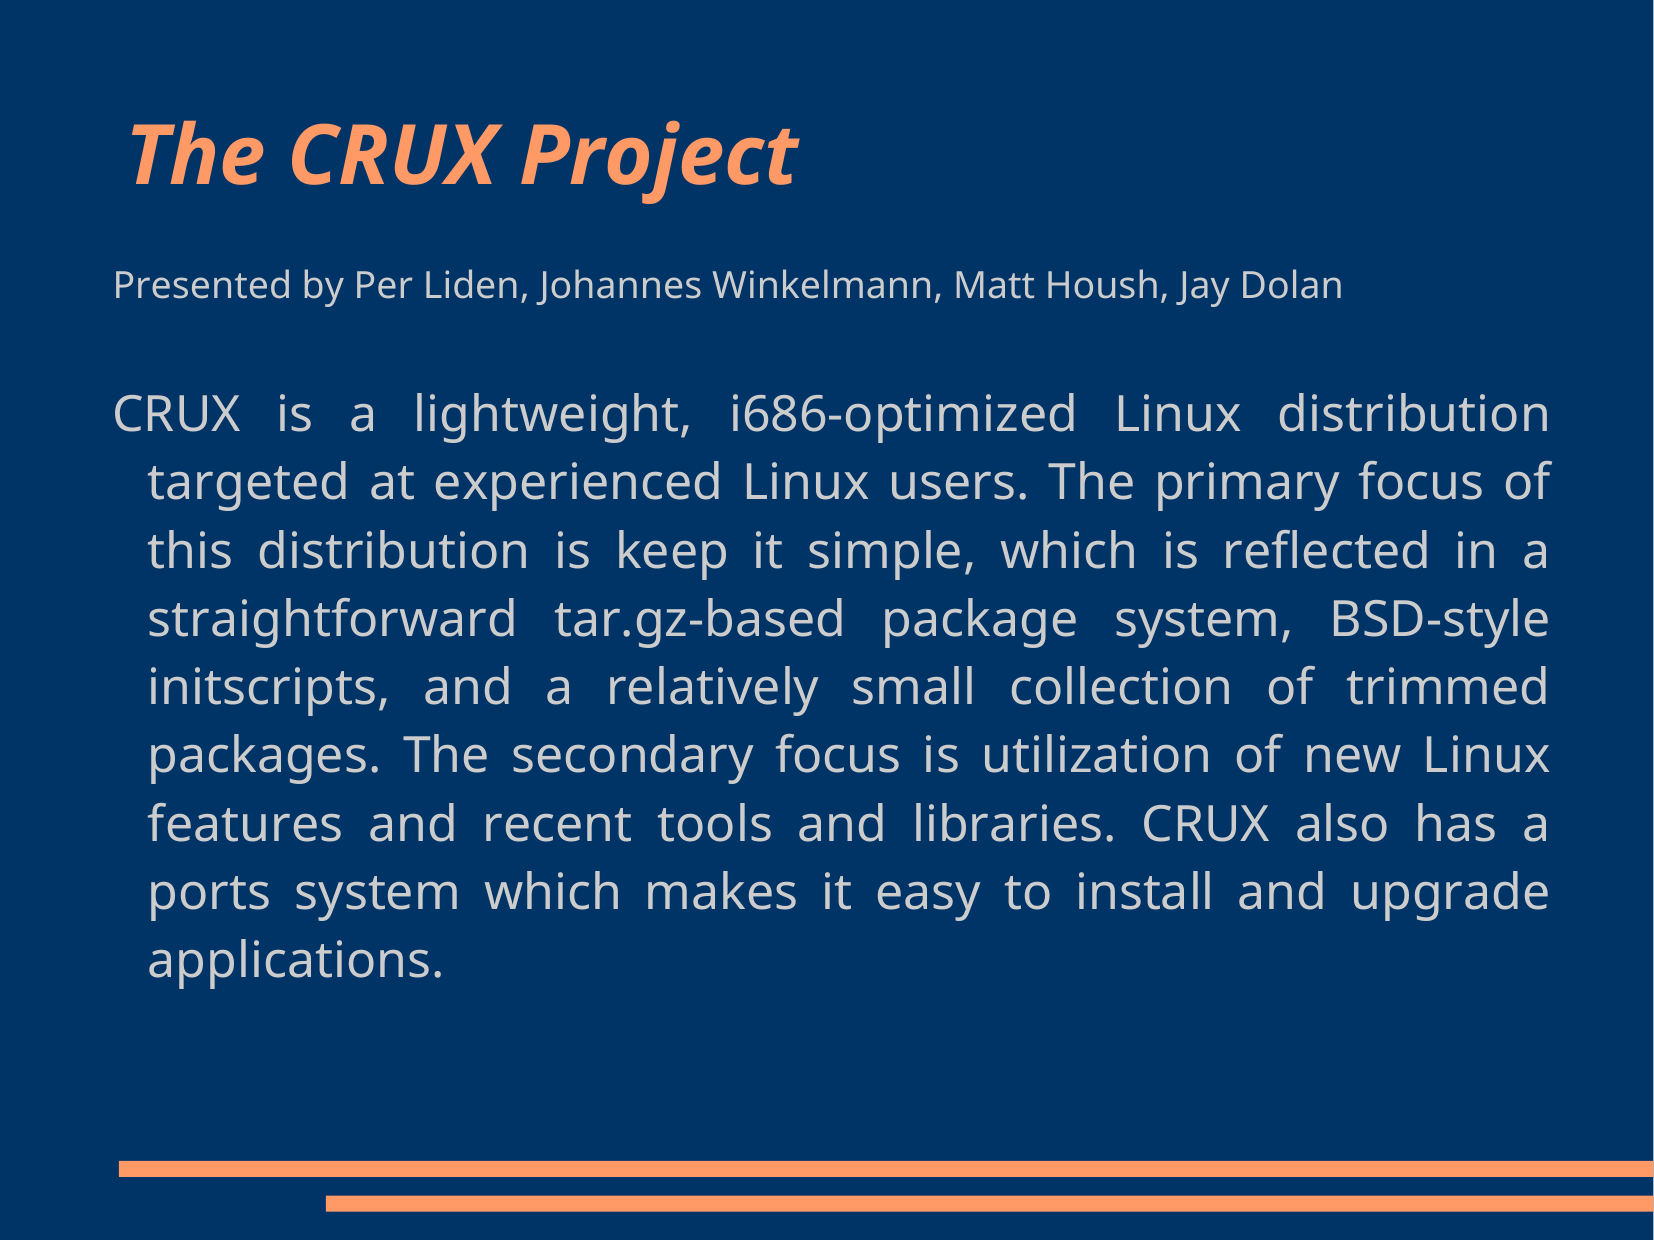

# The CRUX Project
Presented by Per Liden, Johannes Winkelmann, Matt Housh, Jay Dolan
CRUX is a lightweight, i686-optimized Linux distribution targeted at experienced Linux users. The primary focus of this distribution is keep it simple, which is reflected in a straightforward tar.gz-based package system, BSD-style initscripts, and a relatively small collection of trimmed packages. The secondary focus is utilization of new Linux features and recent tools and libraries. CRUX also has a ports system which makes it easy to install and upgrade applications.